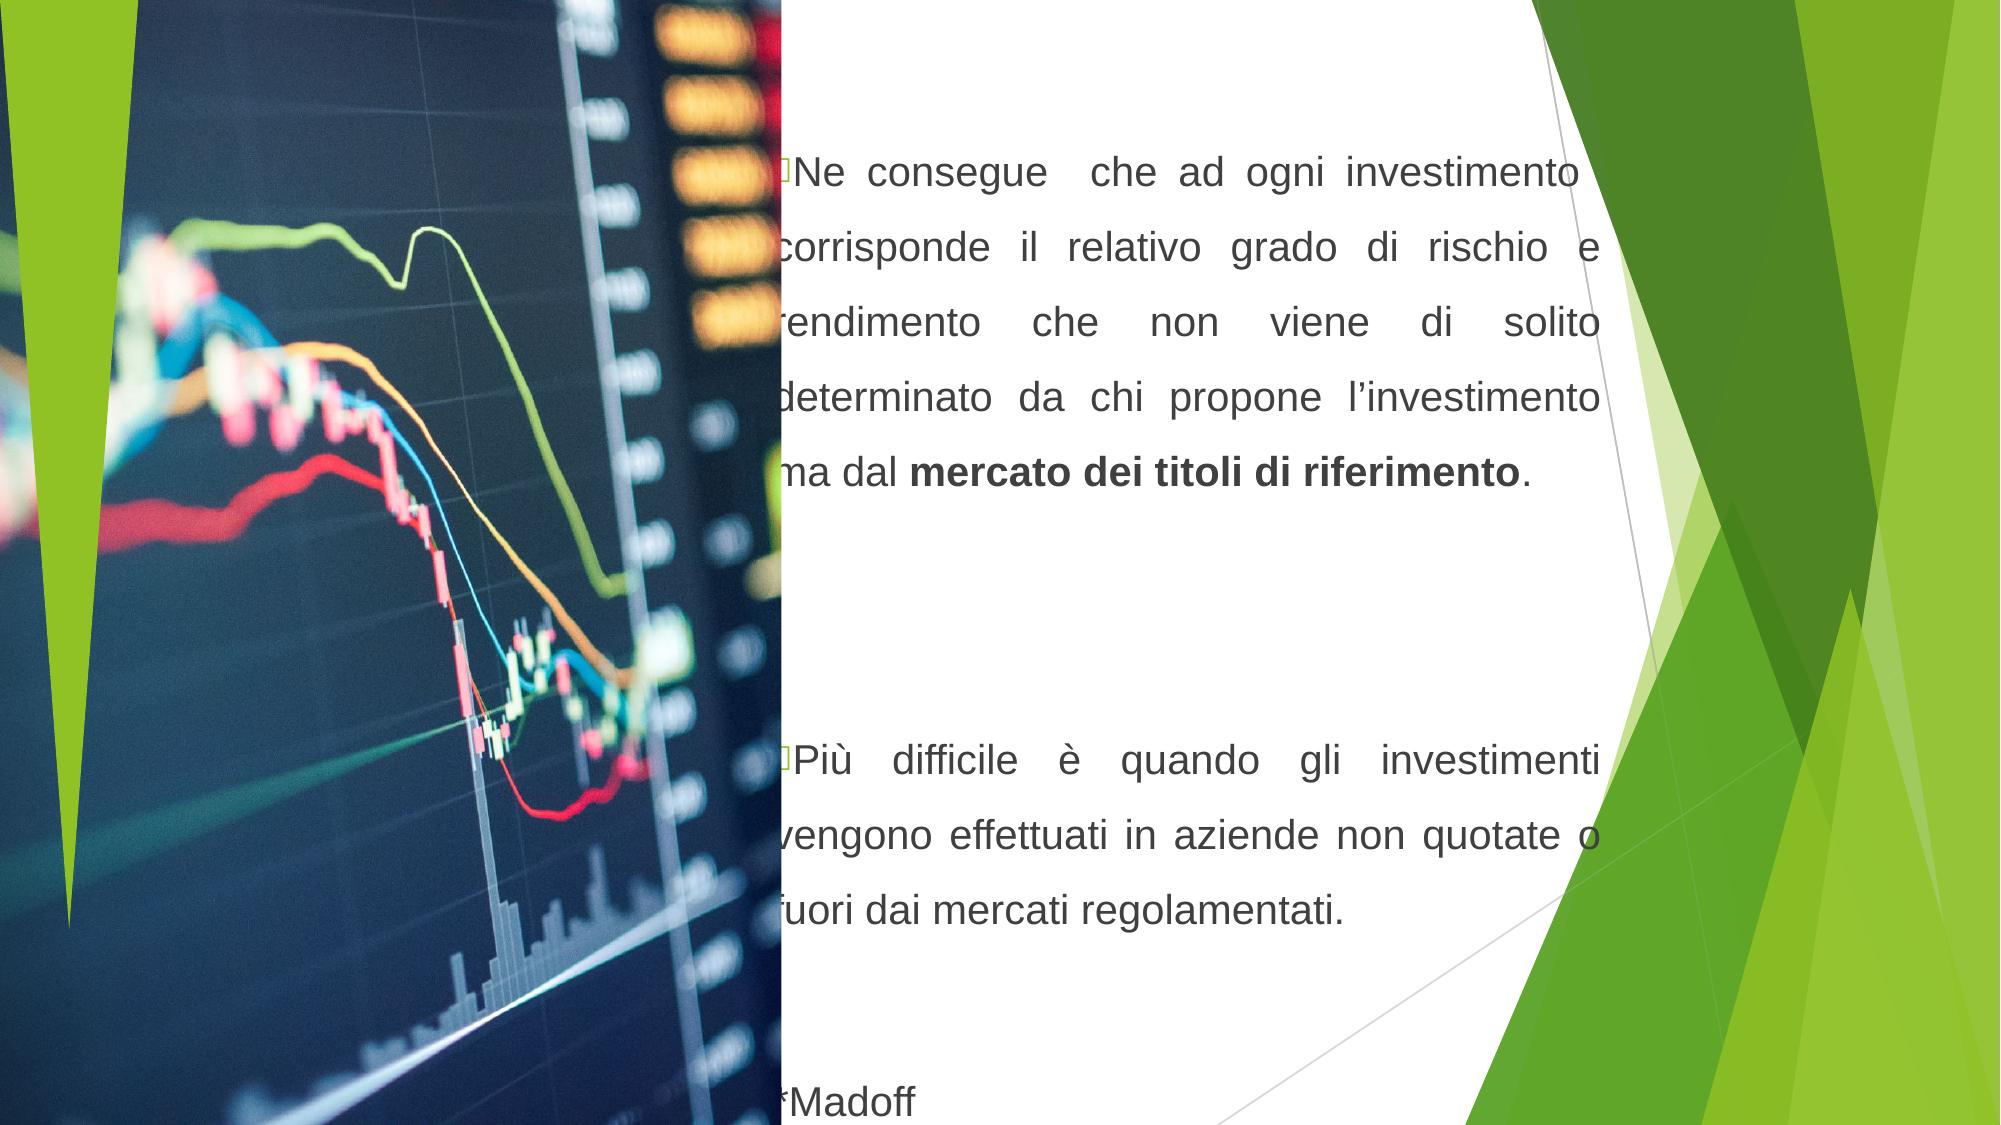

# Ne consegue che ad ogni investimento corrisponde il relativo grado di rischio e rendimento che non viene di solito determinato da chi propone l’investimento ma dal mercato dei titoli di riferimento.
Più difficile è quando gli investimenti vengono effettuati in aziende non quotate o fuori dai mercati regolamentati.
*Madoff